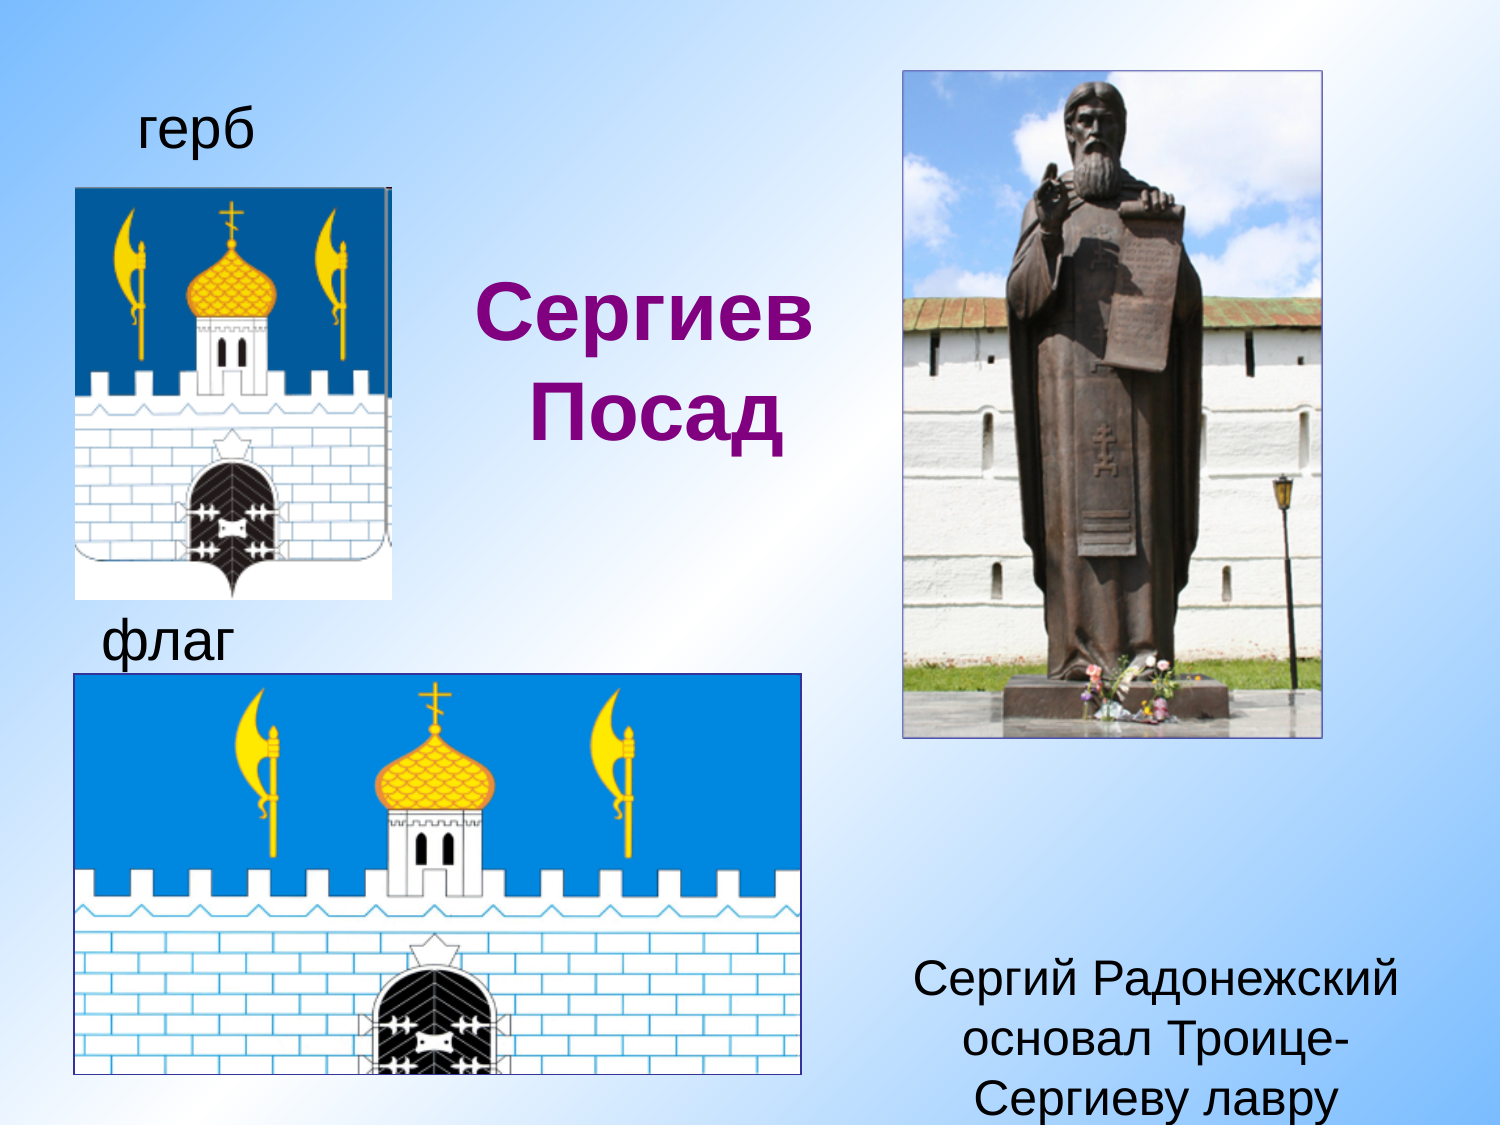

герб
# Сергиев Посад
флаг
Сергий Радонежский основал Троице-Сергиеву лавру